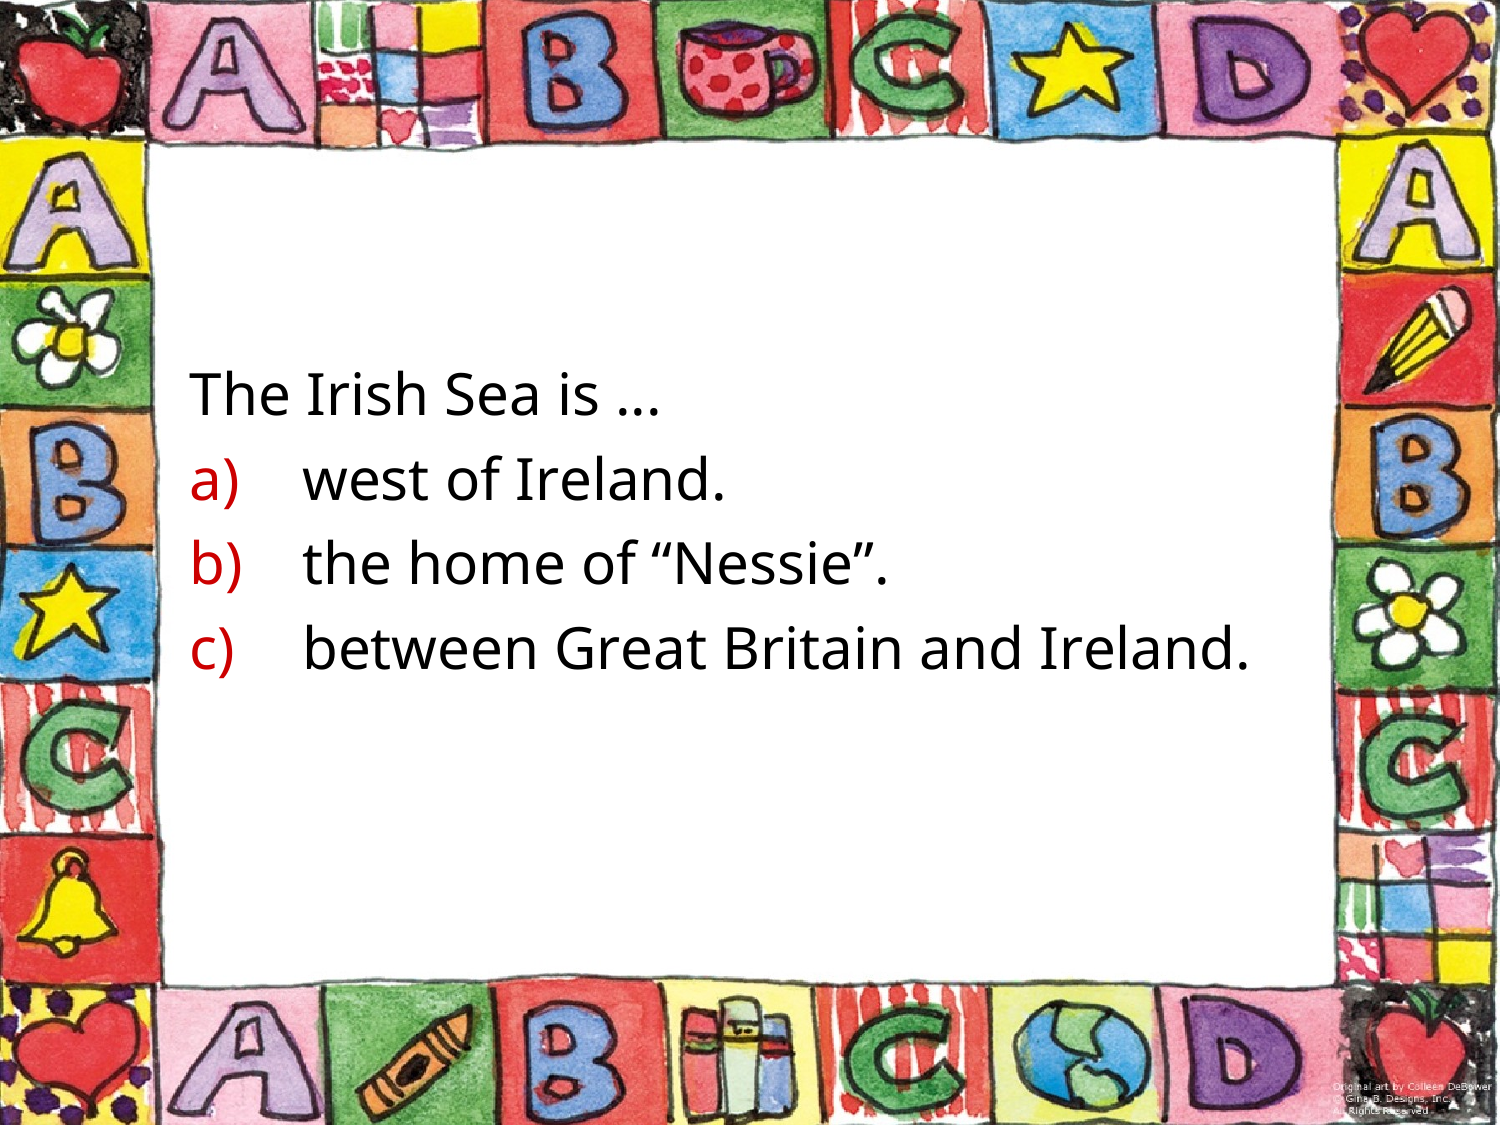

#
The Irish Sea is ...
west of Ireland.
the home of “Nessie”.
between Great Britain and Ireland.